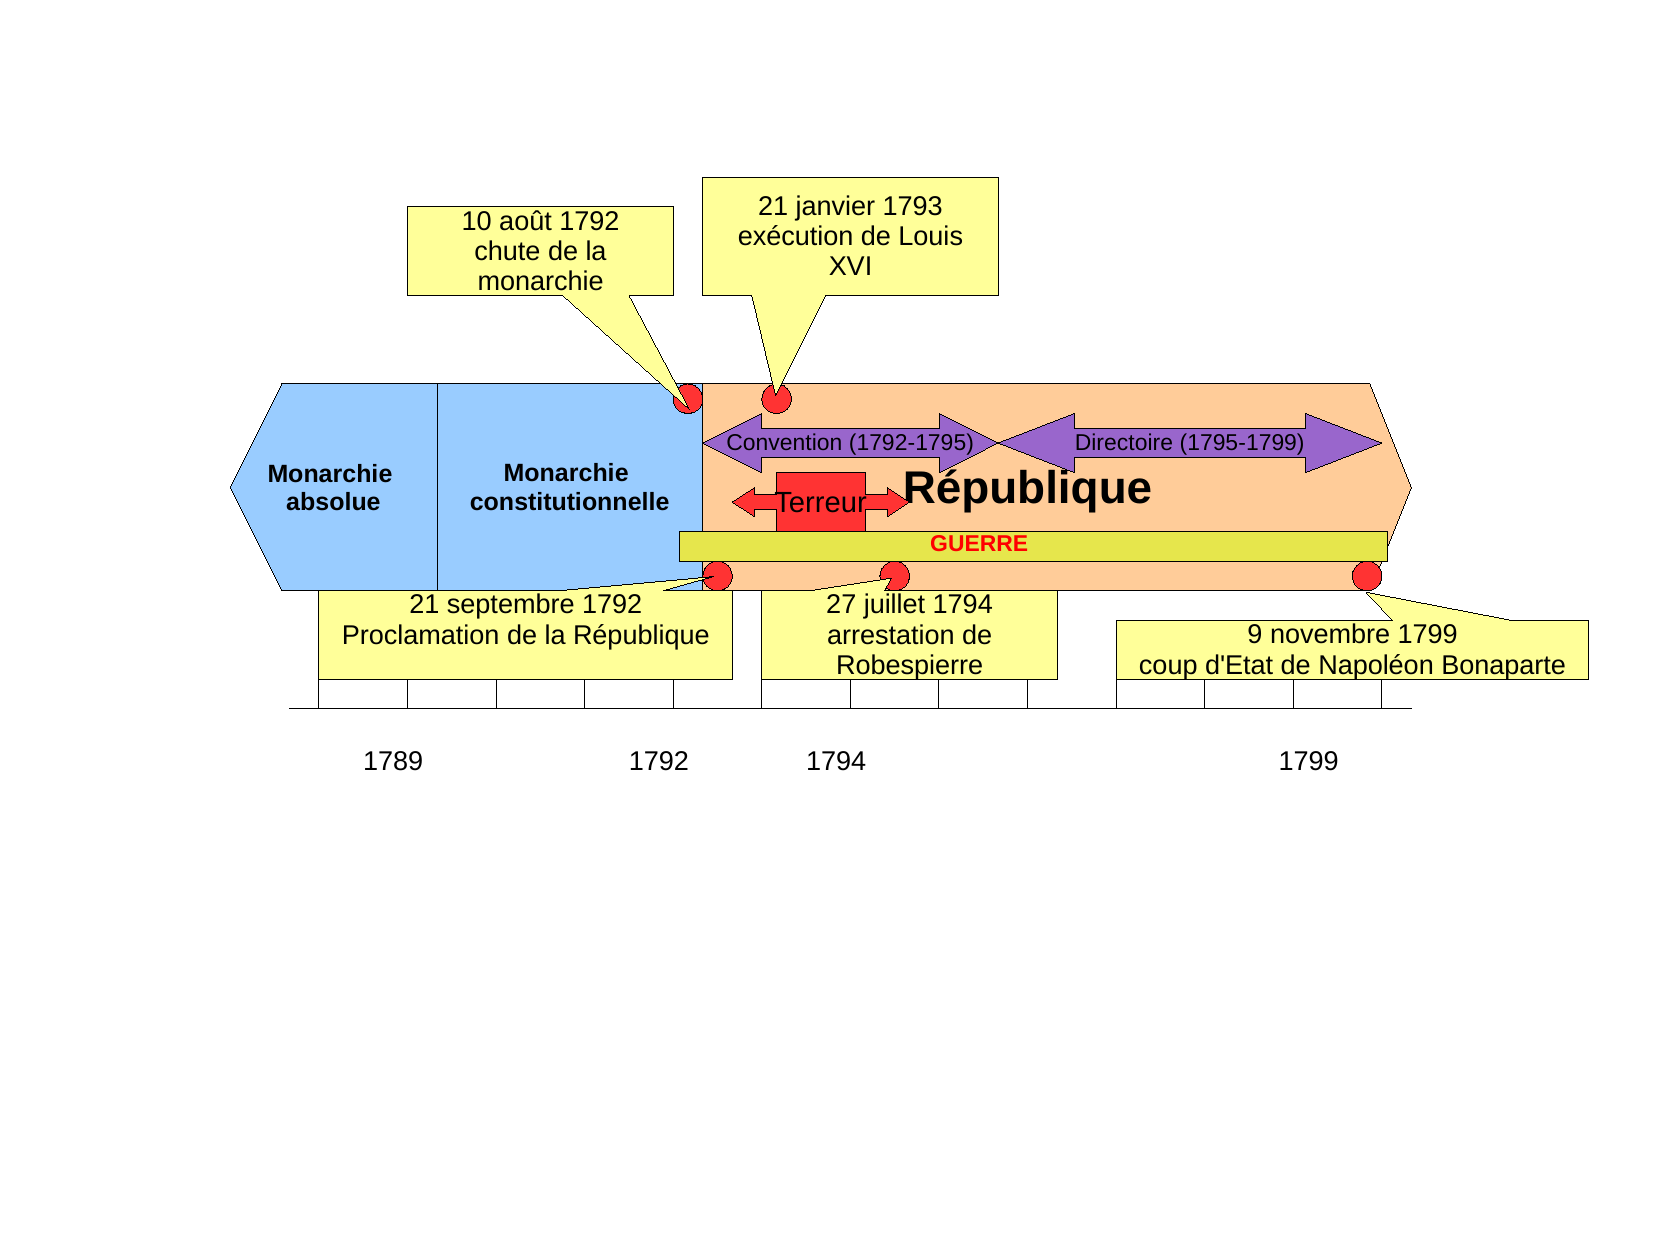

21 janvier 1793
exécution de Louis XVI
10 août 1792
chute de la monarchie
Monarchie
absolue
Monarchie
constitutionnelle
République
Convention (1792-1795)
Directoire (1795-1799)
Terreur
GUERRE
21 septembre 1792
Proclamation de la République
27 juillet 1794
arrestation de Robespierre
9 novembre 1799
coup d'Etat de Napoléon Bonaparte
1789
1792
1794
1799